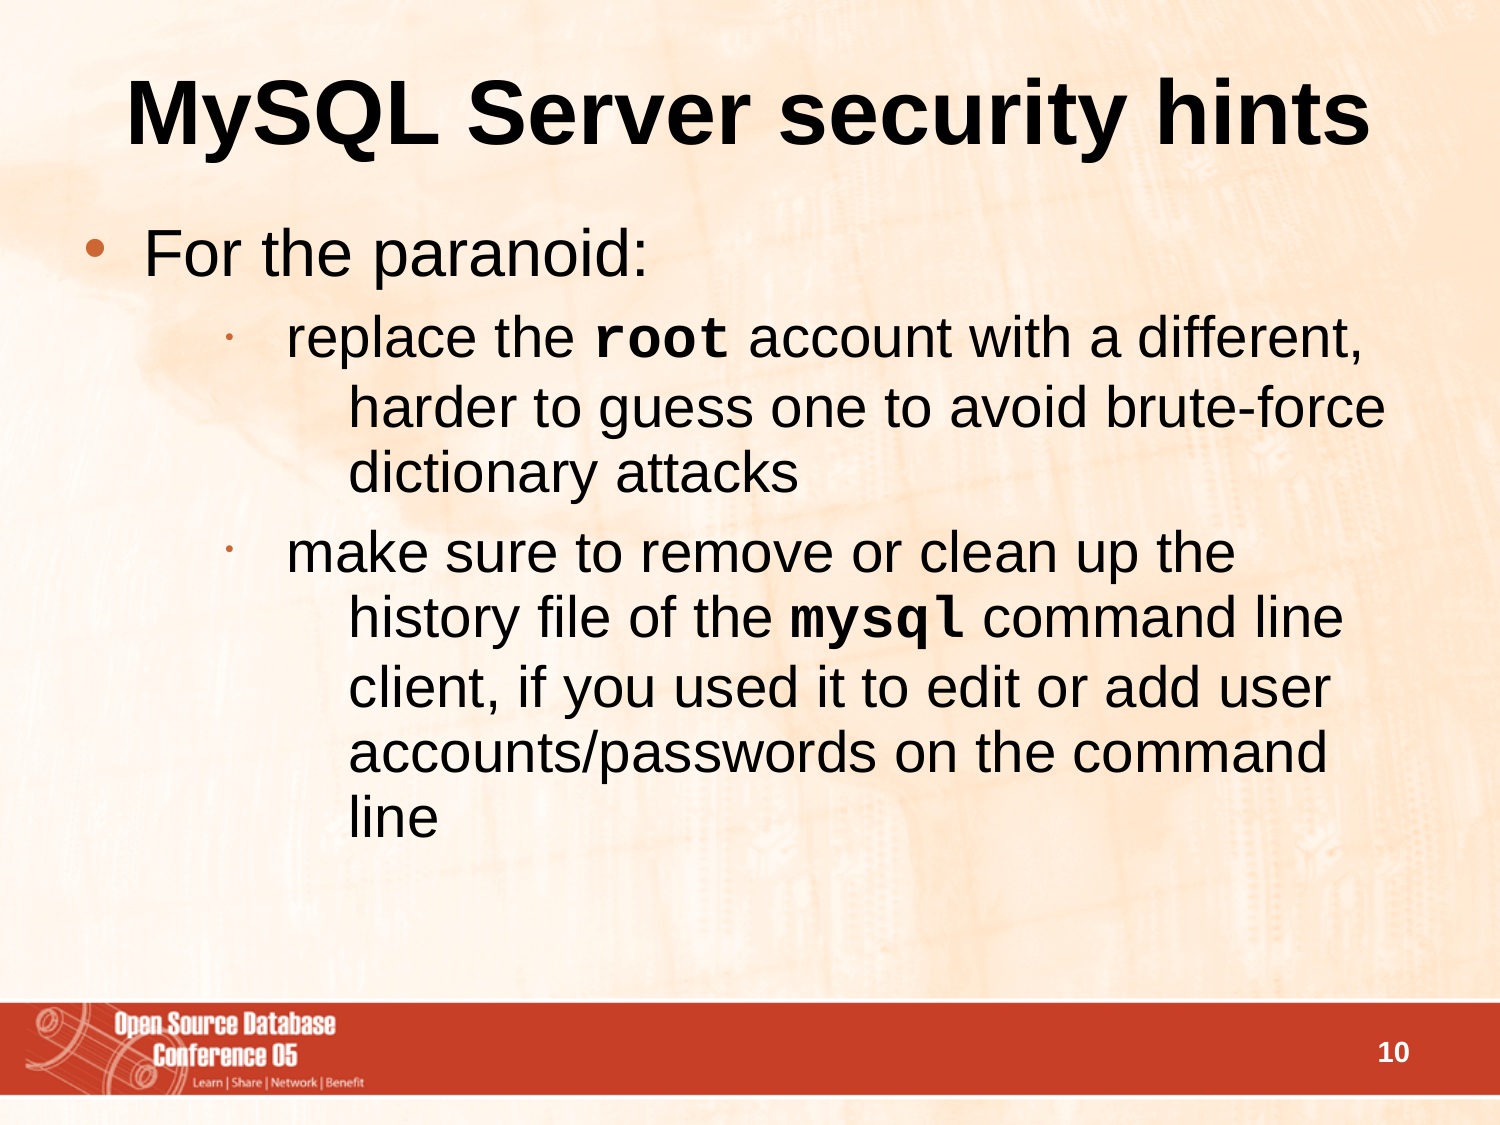

# MySQL Server security hints
For the paranoid:
replace the root account with a different, harder to guess one to avoid brute-force dictionary attacks
make sure to remove or clean up the history file of the mysql command line client, if you used it to edit or add user accounts/passwords on the command line
10